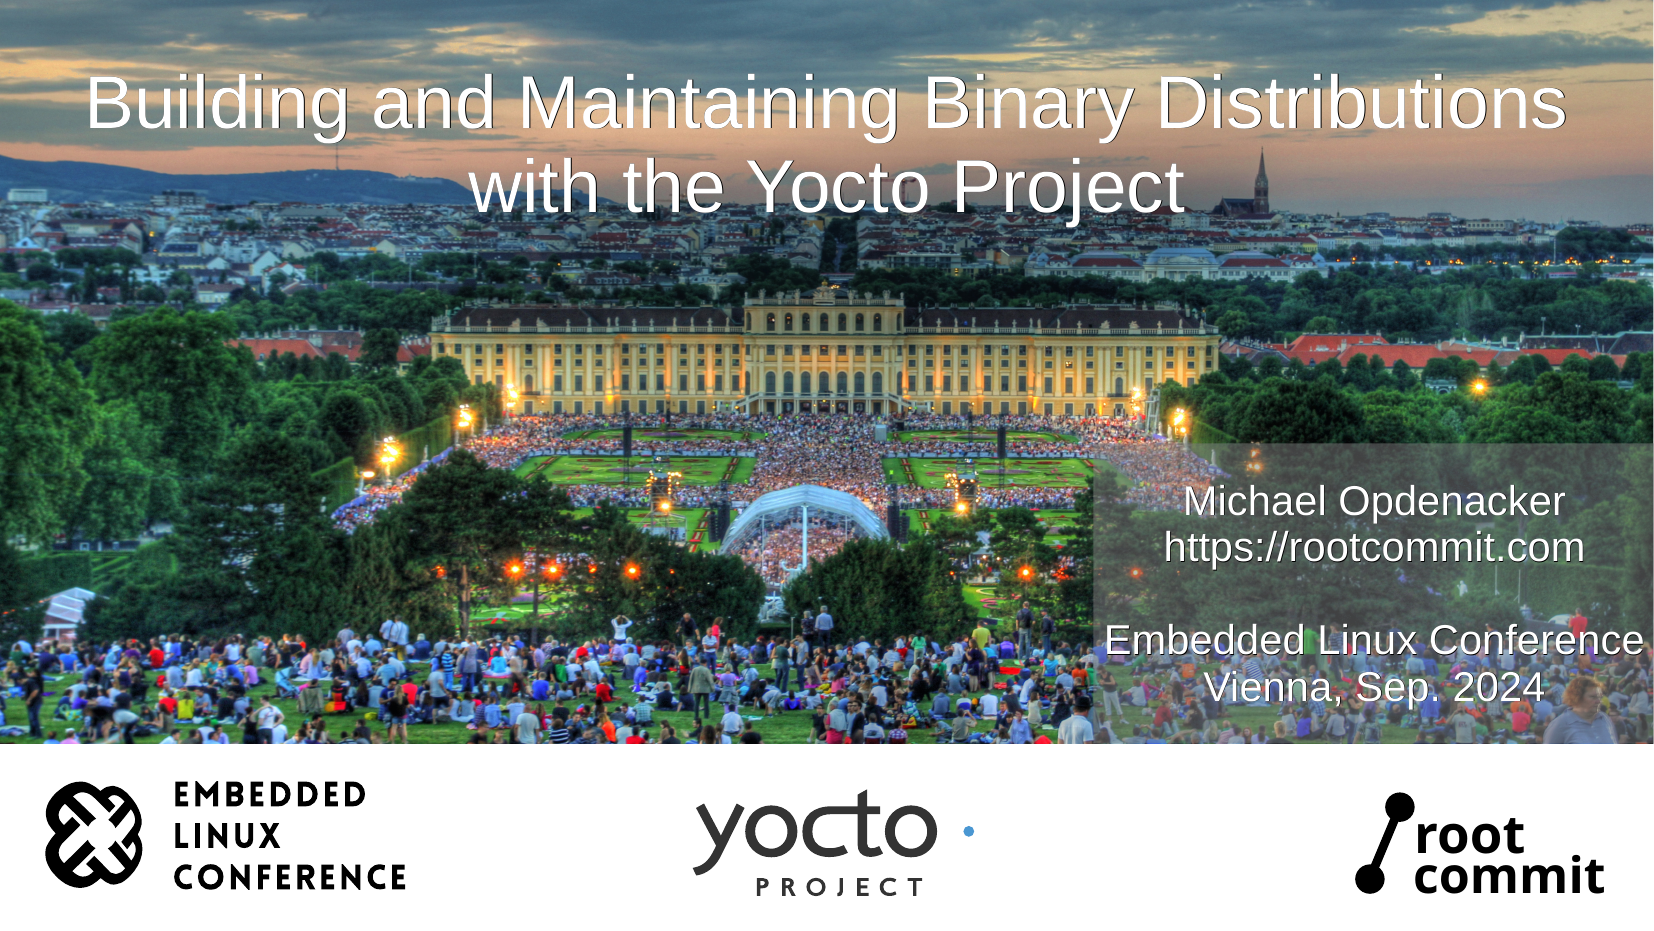

# Building and Maintaining Binary Distributions with the Yocto Project
Michael Opdenacker
https://rootcommit.com
Embedded Linux Conference
Vienna, Sep. 2024